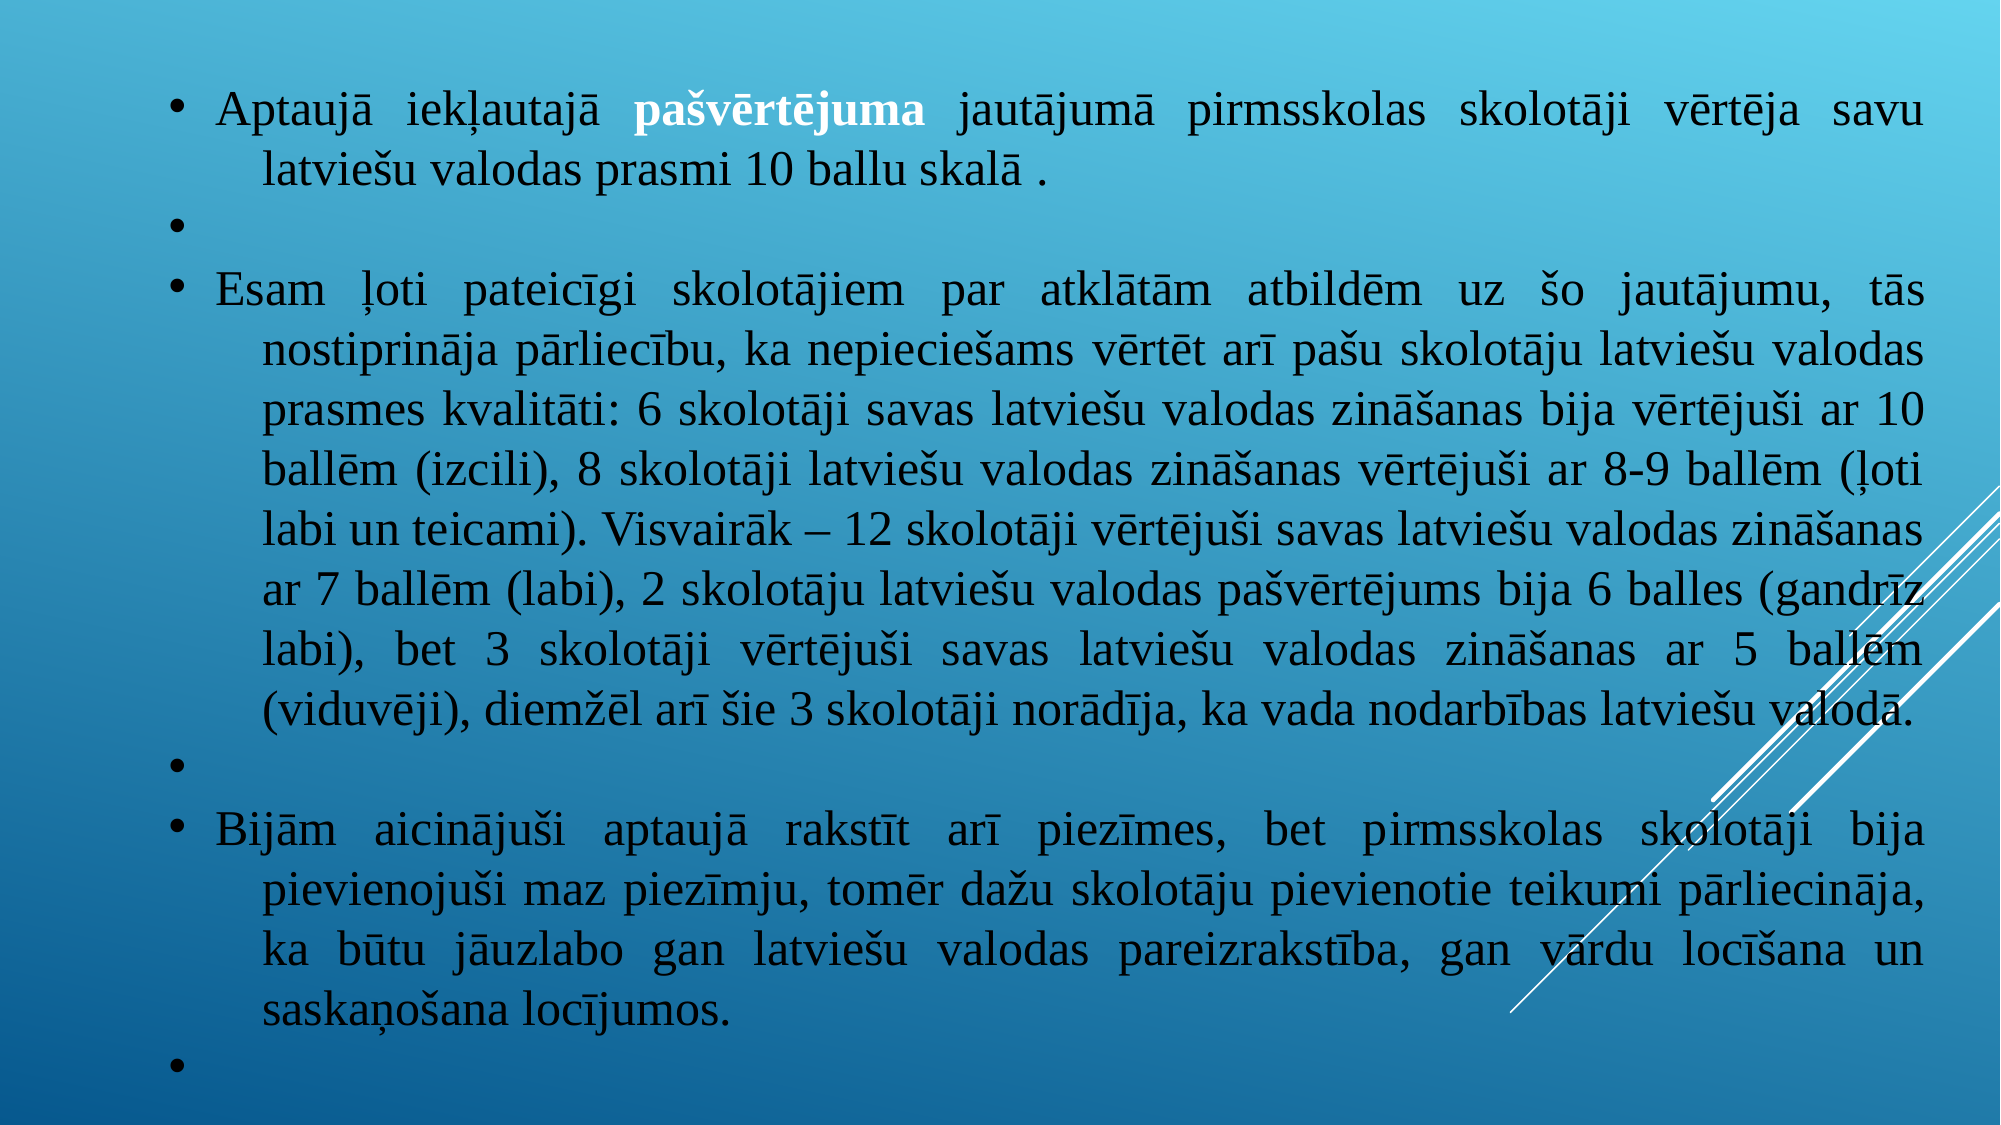

Aptaujā iekļautajā pašvērtējuma jautājumā pirmsskolas skolotāji vērtēja savu latviešu valodas prasmi 10 ballu skalā .
Esam ļoti pateicīgi skolotājiem par atklātām atbildēm uz šo jautājumu, tās nostiprināja pārliecību, ka nepieciešams vērtēt arī pašu skolotāju latviešu valodas prasmes kvalitāti: 6 skolotāji savas latviešu valodas zināšanas bija vērtējuši ar 10 ballēm (izcili), 8 skolotāji latviešu valodas zināšanas vērtējuši ar 8-9 ballēm (ļoti labi un teicami). Visvairāk – 12 skolotāji vērtējuši savas latviešu valodas zināšanas ar 7 ballēm (labi), 2 skolotāju latviešu valodas pašvērtējums bija 6 balles (gandrīz labi), bet 3 skolotāji vērtējuši savas latviešu valodas zināšanas ar 5 ballēm (viduvēji), diemžēl arī šie 3 skolotāji norādīja, ka vada nodarbības latviešu valodā.
Bijām aicinājuši aptaujā rakstīt arī piezīmes, bet pirmsskolas skolotāji bija pievienojuši maz piezīmju, tomēr dažu skolotāju pievienotie teikumi pārliecināja, ka būtu jāuzlabo gan latviešu valodas pareizrakstība, gan vārdu locīšana un saskaņošana locījumos.